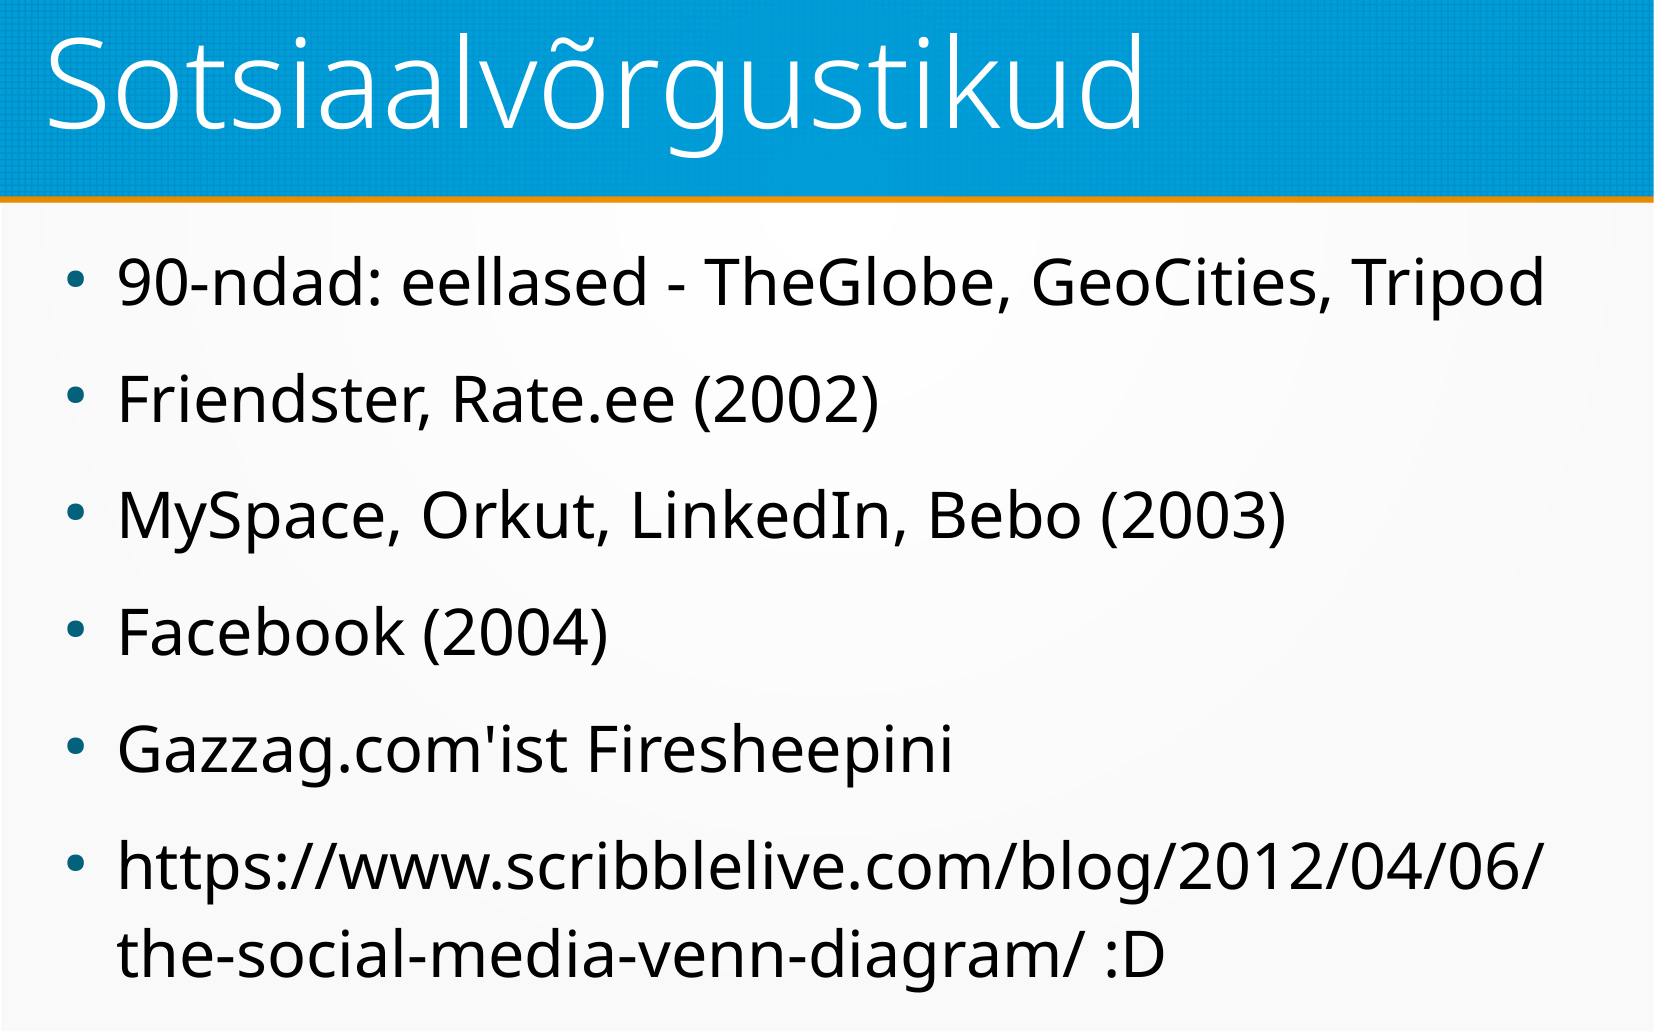

# Sotsiaalvõrgustikud
90-ndad: eellased - TheGlobe, GeoCities, Tripod
Friendster, Rate.ee (2002)
MySpace, Orkut, LinkedIn, Bebo (2003)
Facebook (2004)
Gazzag.com'ist Firesheepini
https://www.scribblelive.com/blog/2012/04/06/the-social-media-venn-diagram/ :D